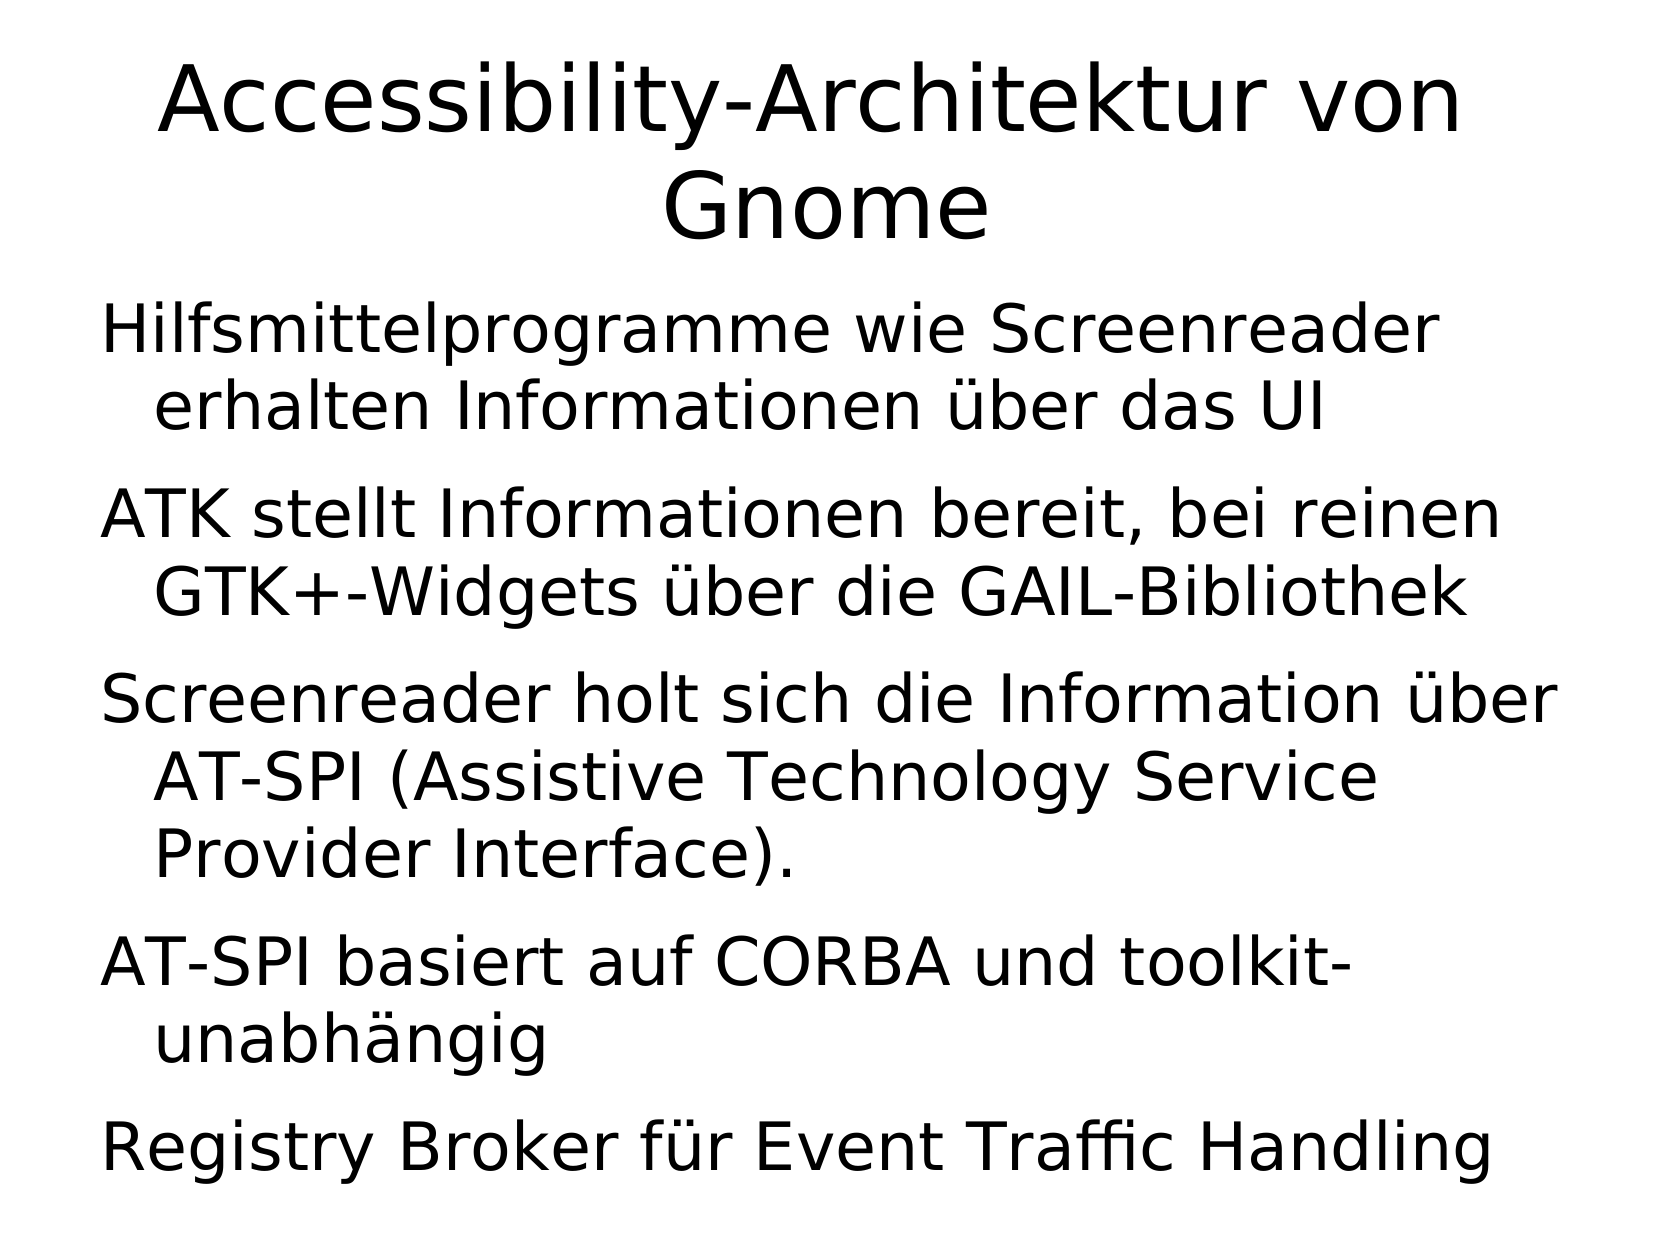

# Accessibility-Architektur von Gnome
Hilfsmittelprogramme wie Screenreader erhalten Informationen über das UI
ATK stellt Informationen bereit, bei reinen GTK+-Widgets über die GAIL-Bibliothek
Screenreader holt sich die Information über AT-SPI (Assistive Technology Service Provider Interface).
AT-SPI basiert auf CORBA und toolkit-unabhängig
Registry Broker für Event Traffic Handling